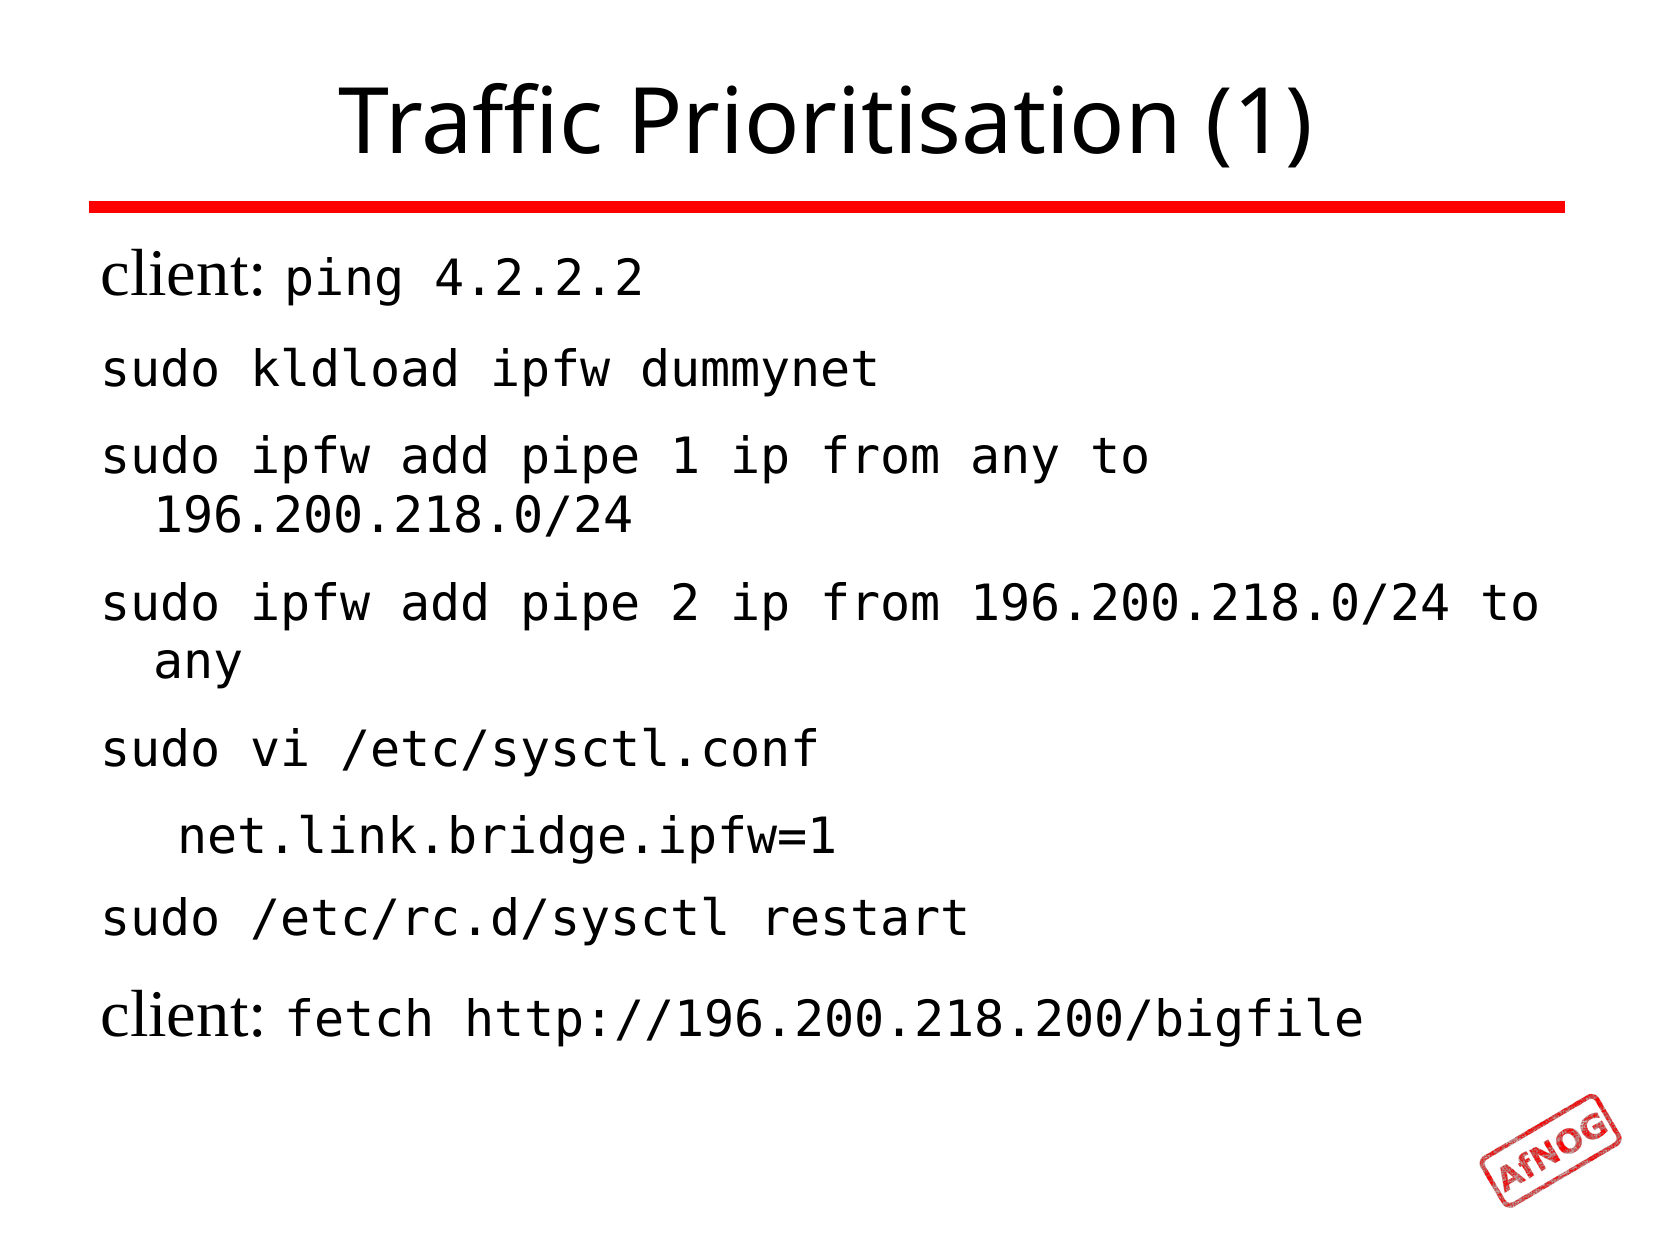

# Traffic Prioritisation (1)
client: ping 4.2.2.2
sudo kldload ipfw dummynet
sudo ipfw add pipe 1 ip from any to 196.200.218.0/24
sudo ipfw add pipe 2 ip from 196.200.218.0/24 to any
sudo vi /etc/sysctl.conf
net.link.bridge.ipfw=1
sudo /etc/rc.d/sysctl restart
client: fetch http://196.200.218.200/bigfile